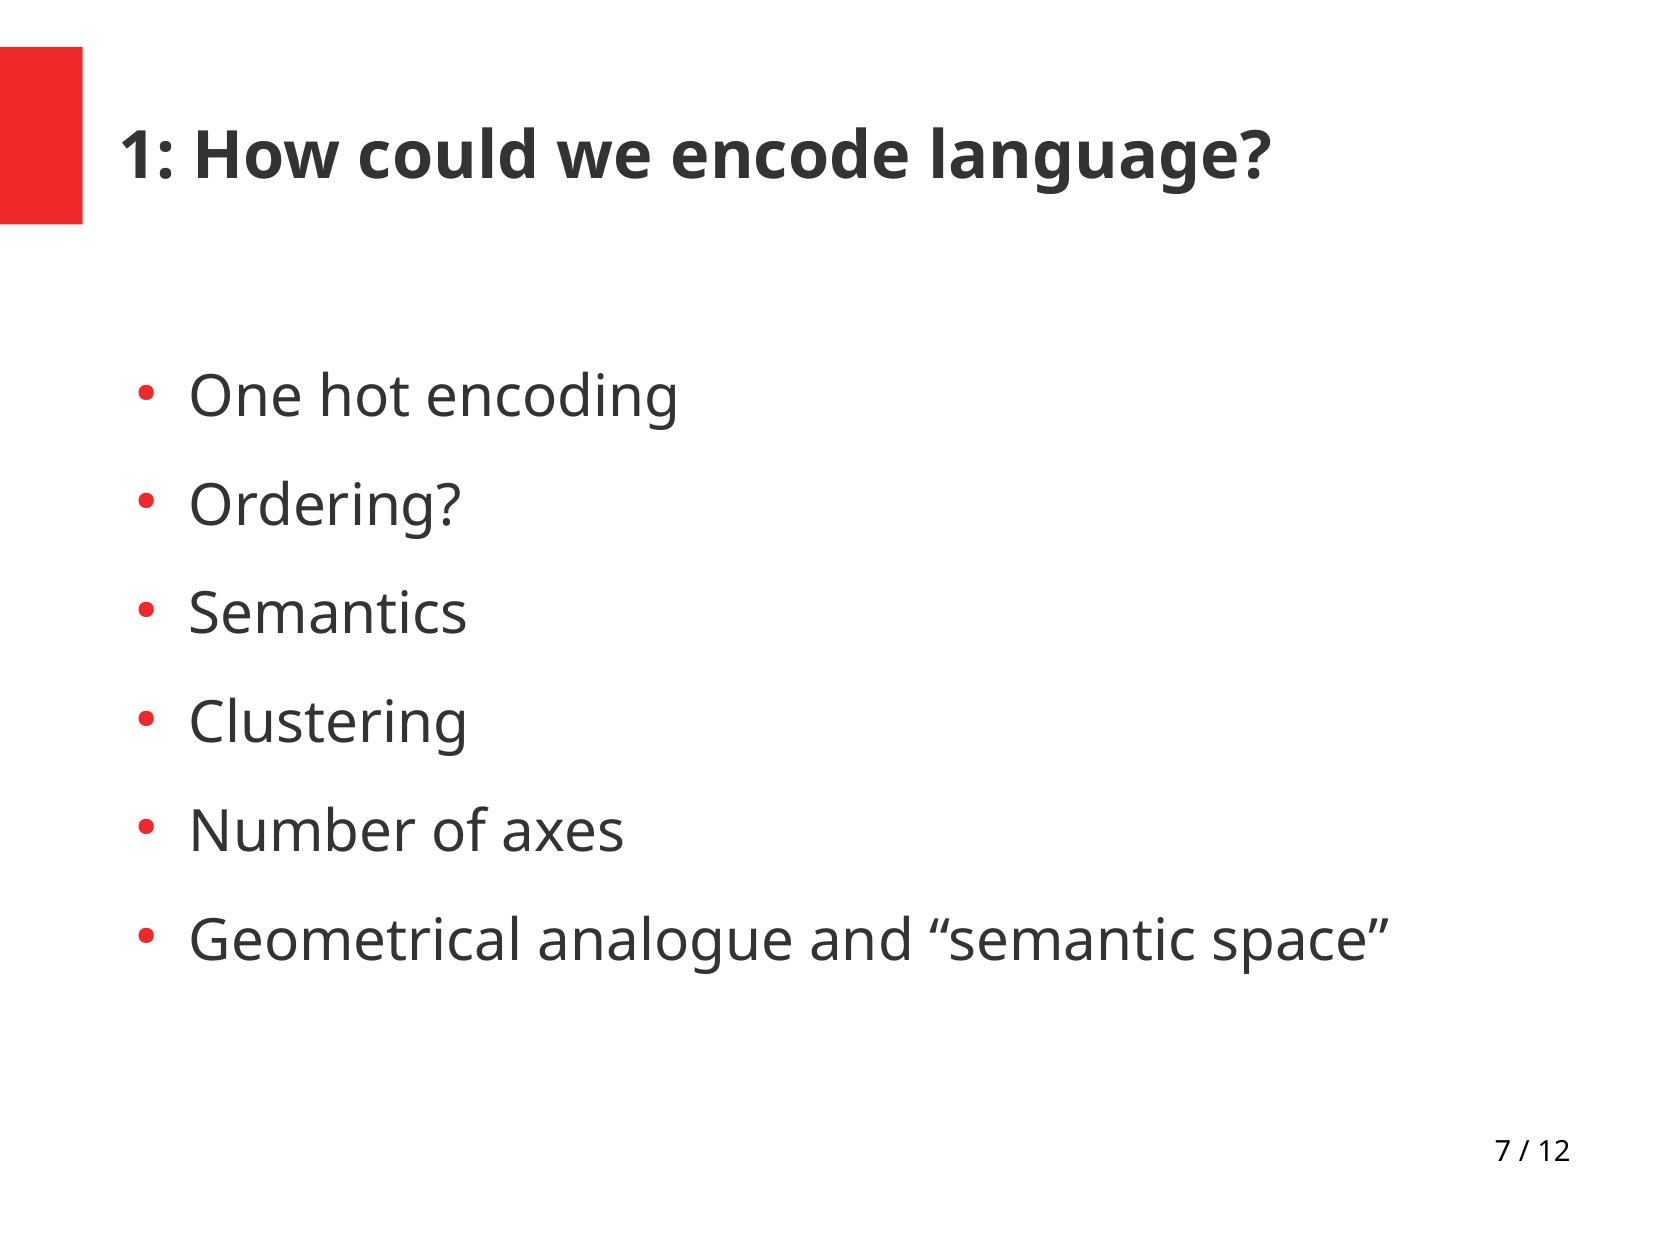

# 1: How could we encode language?
One hot encoding
Ordering?
Semantics
Clustering
Number of axes
Geometrical analogue and “semantic space”
7